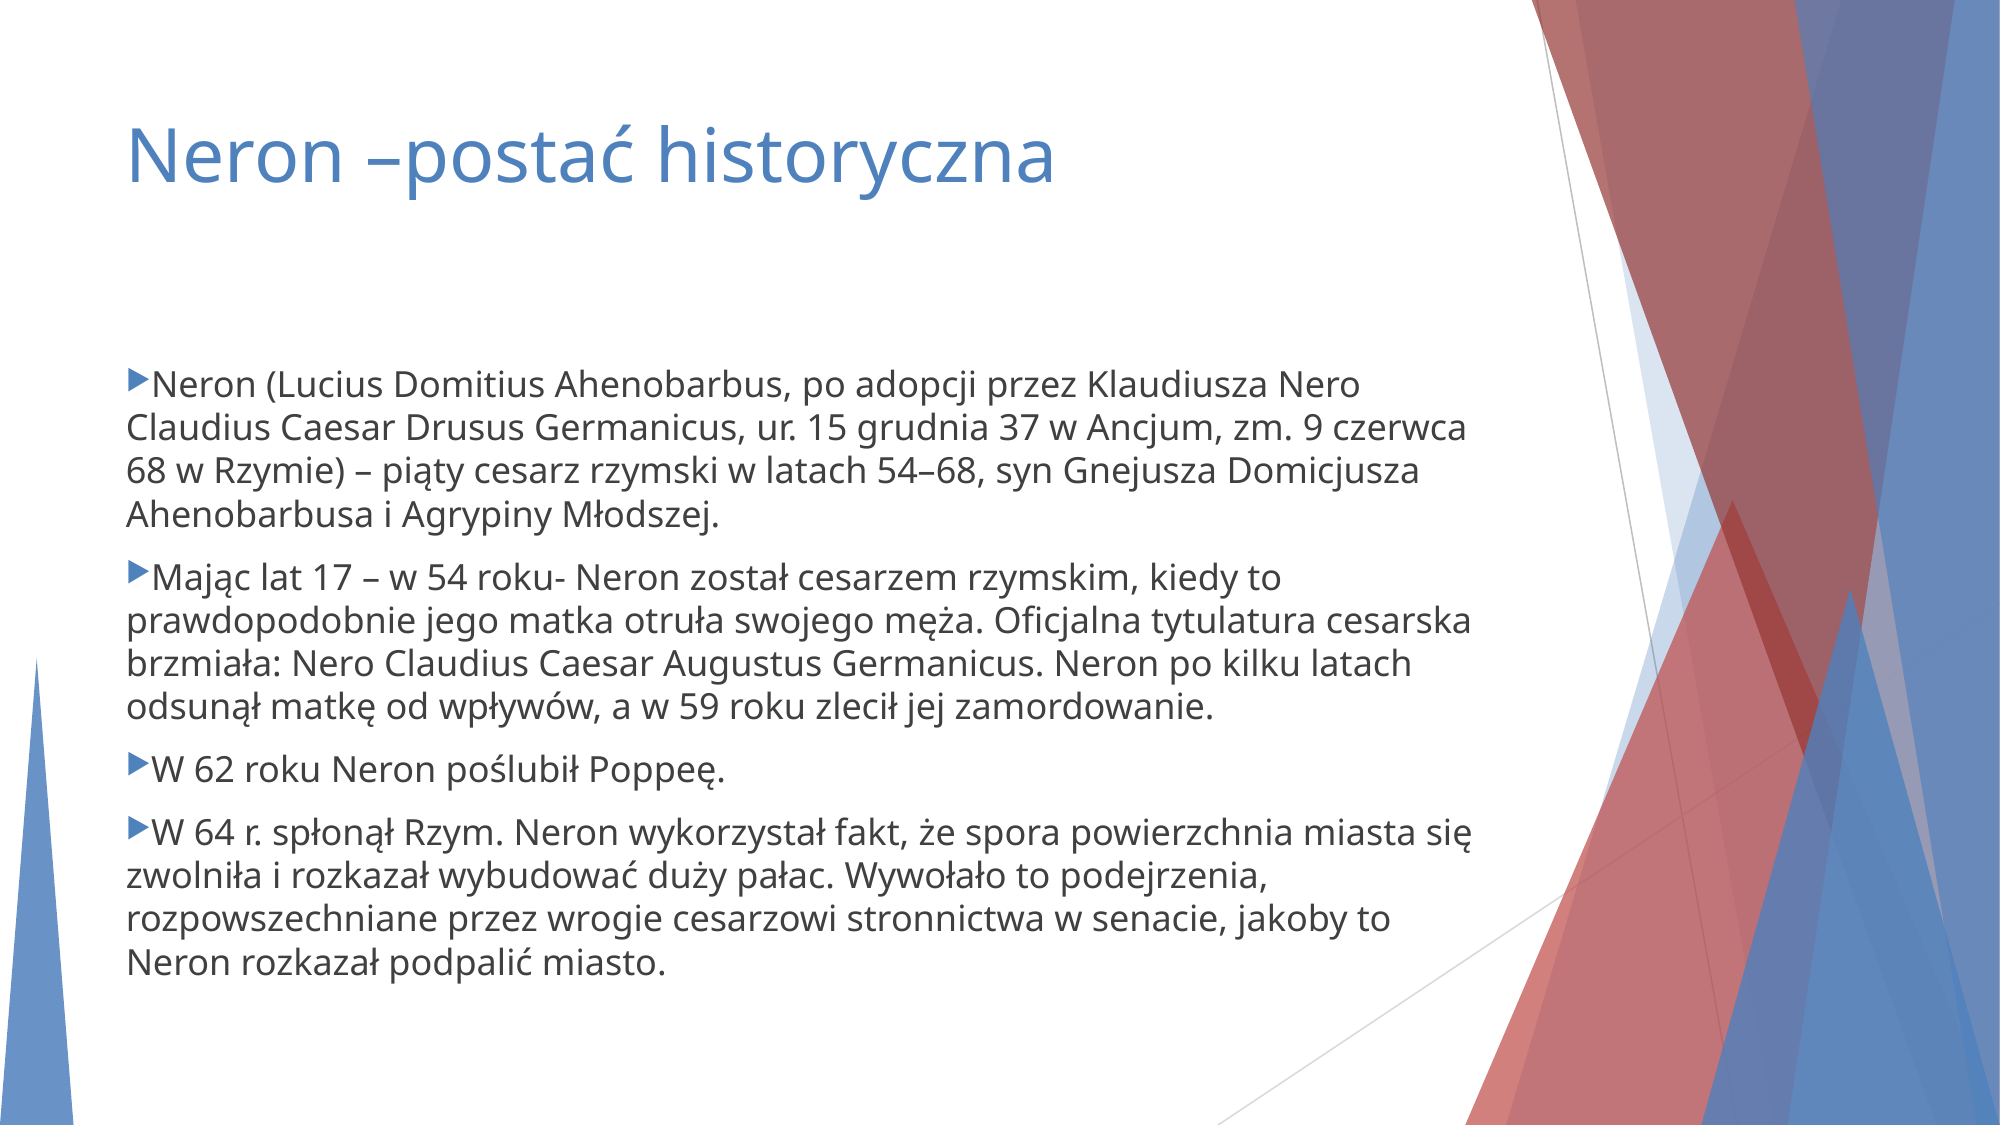

# Neron –postać historyczna
Neron (Lucius Domitius Ahenobarbus, po adopcji przez Klaudiusza Nero Claudius Caesar Drusus Germanicus, ur. 15 grudnia 37 w Ancjum, zm. 9 czerwca 68 w Rzymie) – piąty cesarz rzymski w latach 54–68, syn Gnejusza Domicjusza Ahenobarbusa i Agrypiny Młodszej.
Mając lat 17 – w 54 roku- Neron został cesarzem rzymskim, kiedy to prawdopodobnie jego matka otruła swojego męża. Oficjalna tytulatura cesarska brzmiała: Nero Claudius Caesar Augustus Germanicus. Neron po kilku latach odsunął matkę od wpływów, a w 59 roku zlecił jej zamordowanie.
W 62 roku Neron poślubił Poppeę.
W 64 r. spłonął Rzym. Neron wykorzystał fakt, że spora powierzchnia miasta się zwolniła i rozkazał wybudować duży pałac. Wywołało to podejrzenia, rozpowszechniane przez wrogie cesarzowi stronnictwa w senacie, jakoby to Neron rozkazał podpalić miasto.